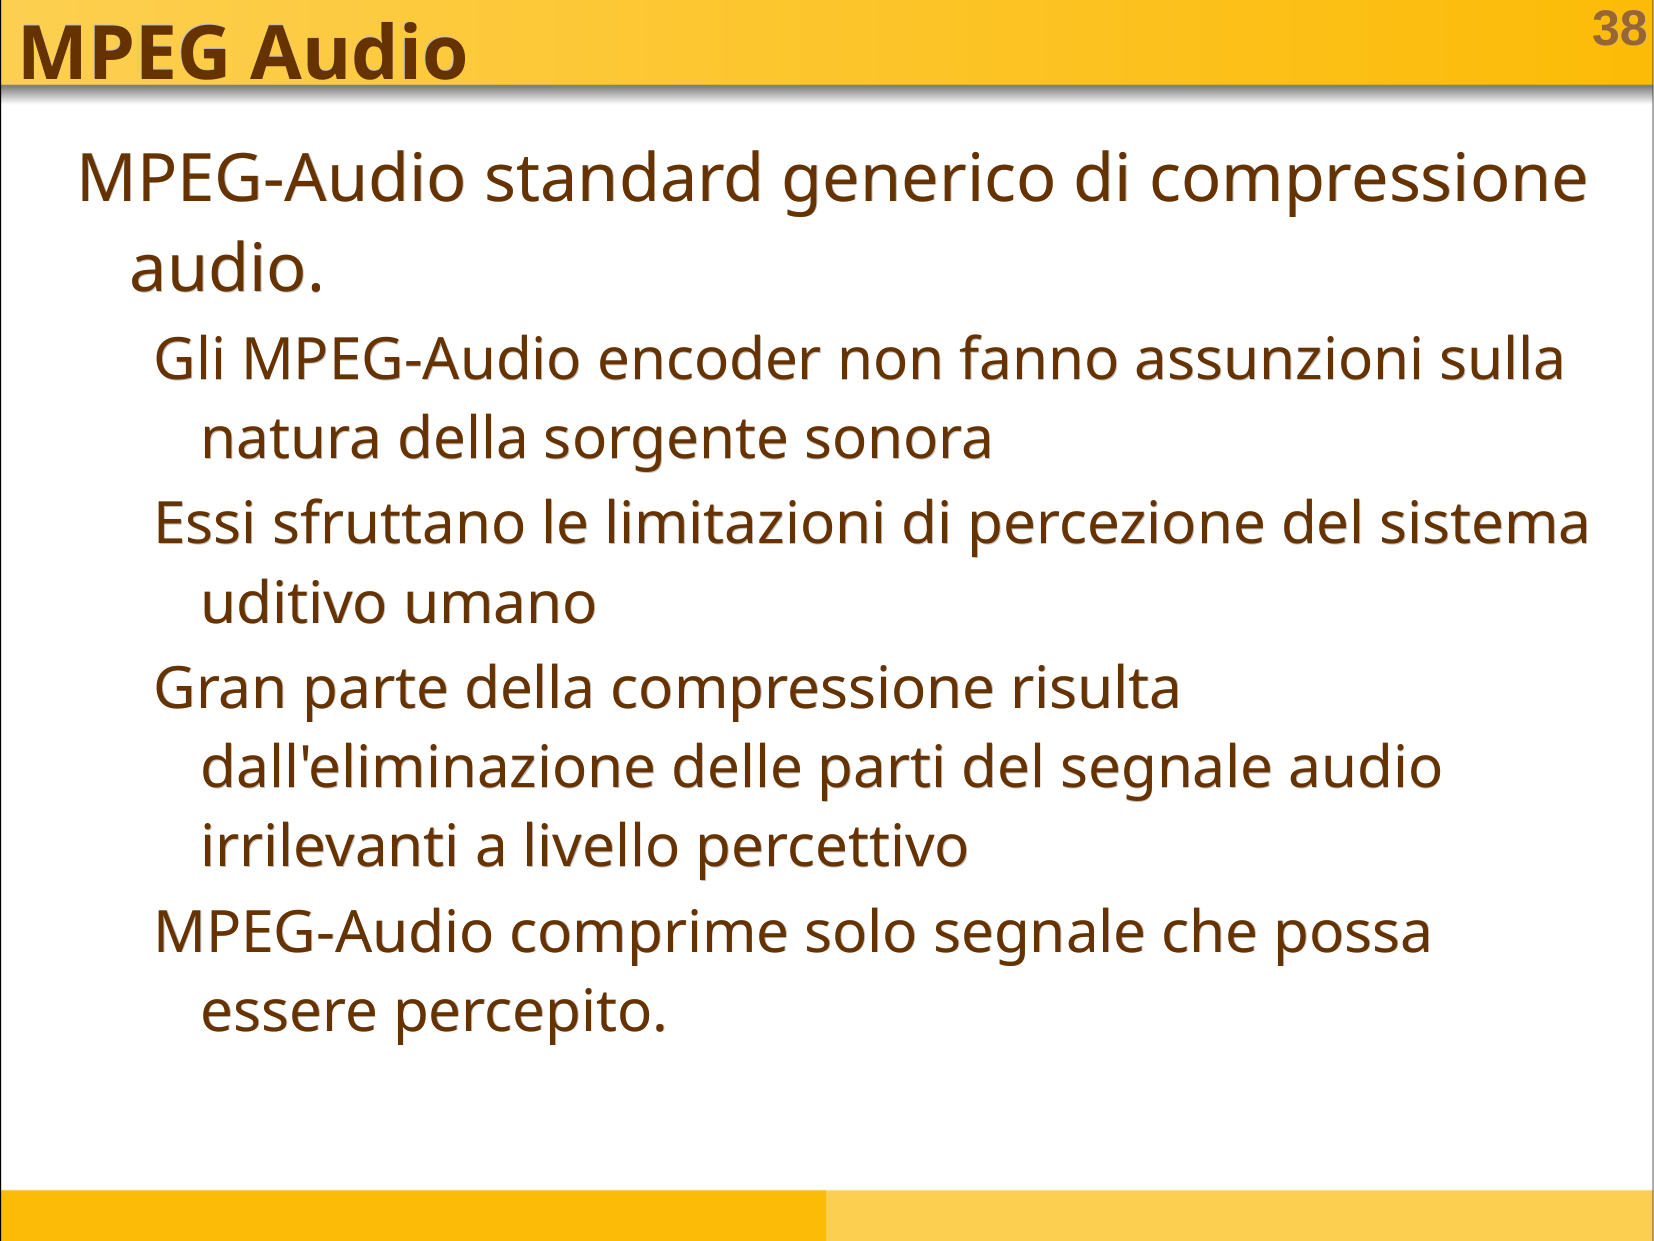

38
# MPEG Audio
MPEG-Audio standard generico di compressione audio.
Gli MPEG-Audio encoder non fanno assunzioni sulla natura della sorgente sonora
Essi sfruttano le limitazioni di percezione del sistema uditivo umano
Gran parte della compressione risulta dall'eliminazione delle parti del segnale audio irrilevanti a livello percettivo
MPEG-Audio comprime solo segnale che possa essere percepito.